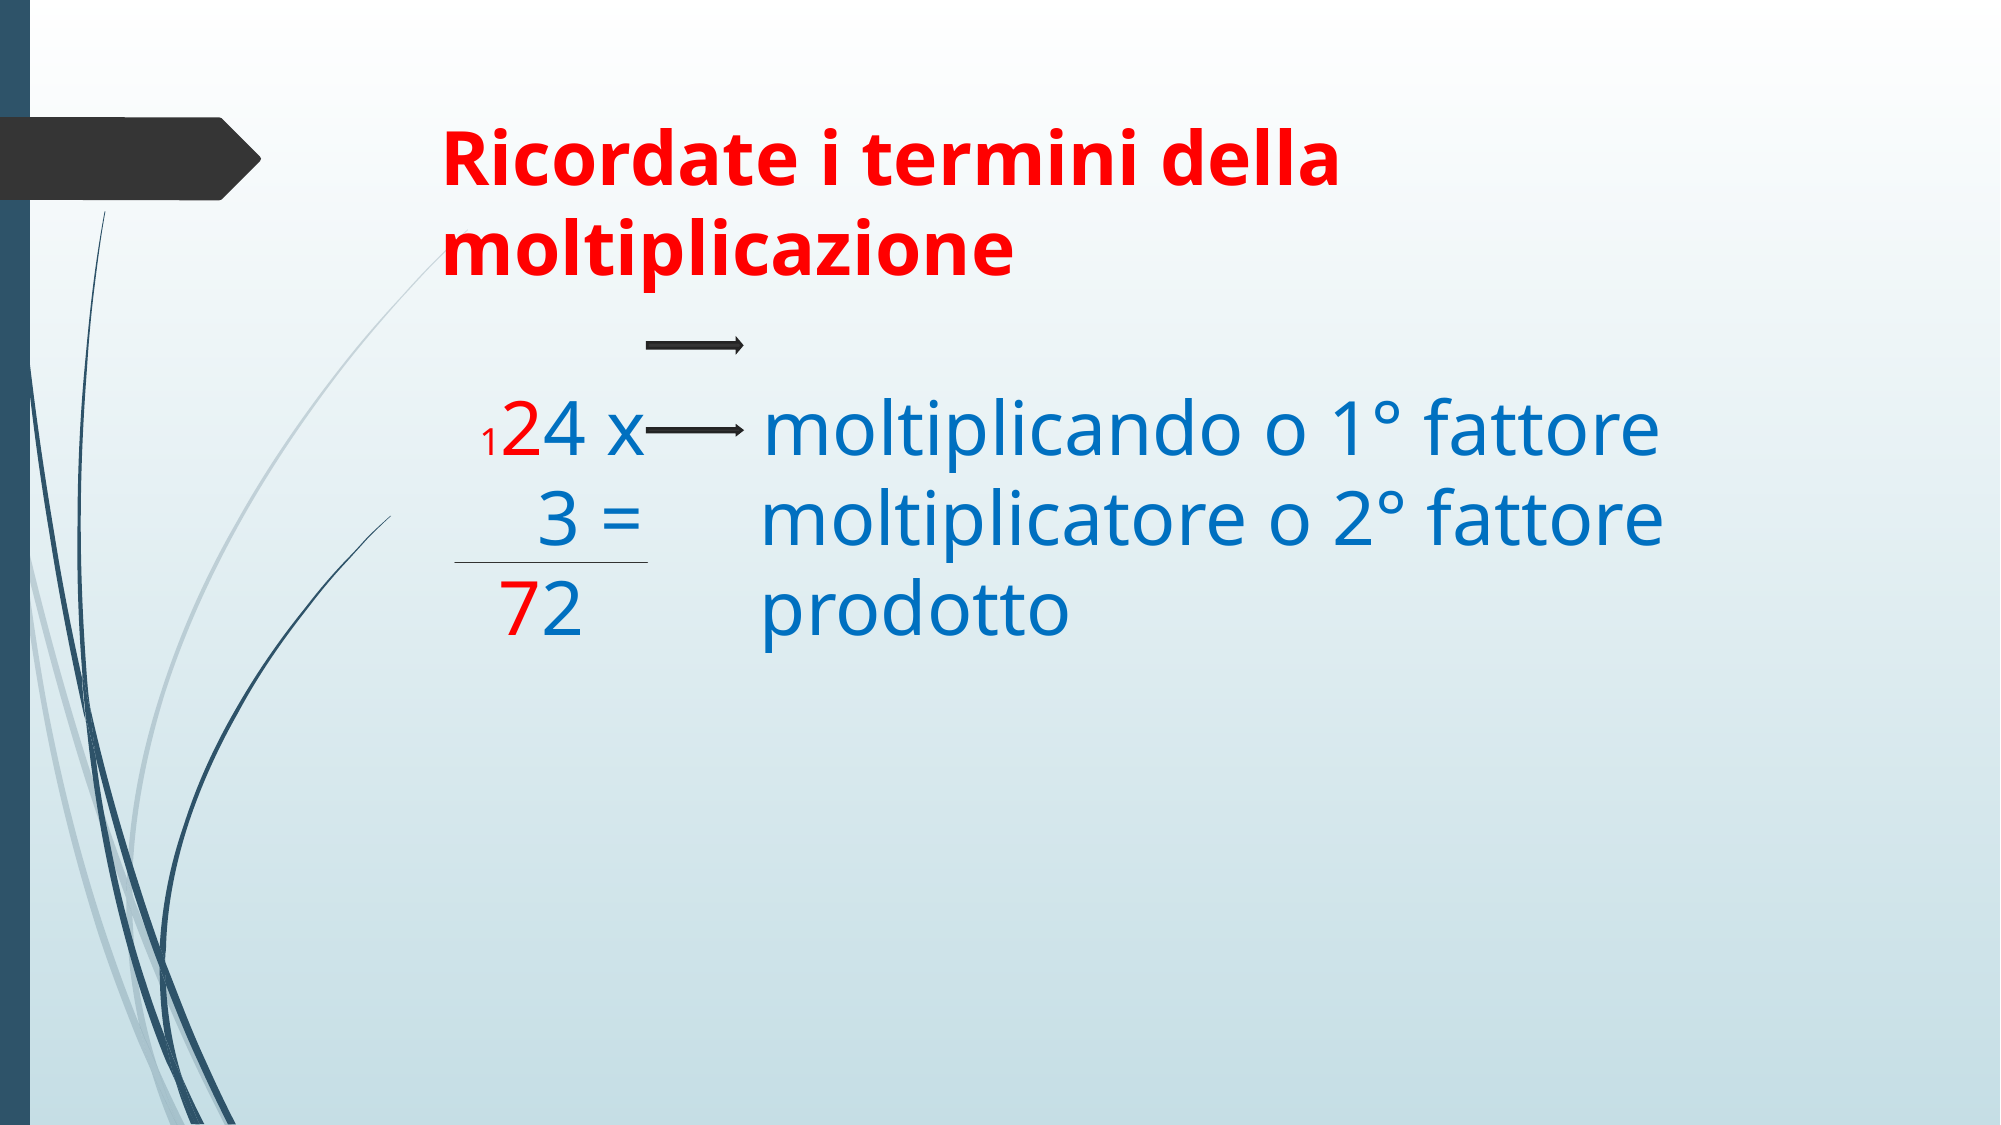

# Ricordate i termini della moltiplicazione 124 x moltiplicando o 1° fattore 3 = moltiplicatore o 2° fattore 72 prodotto